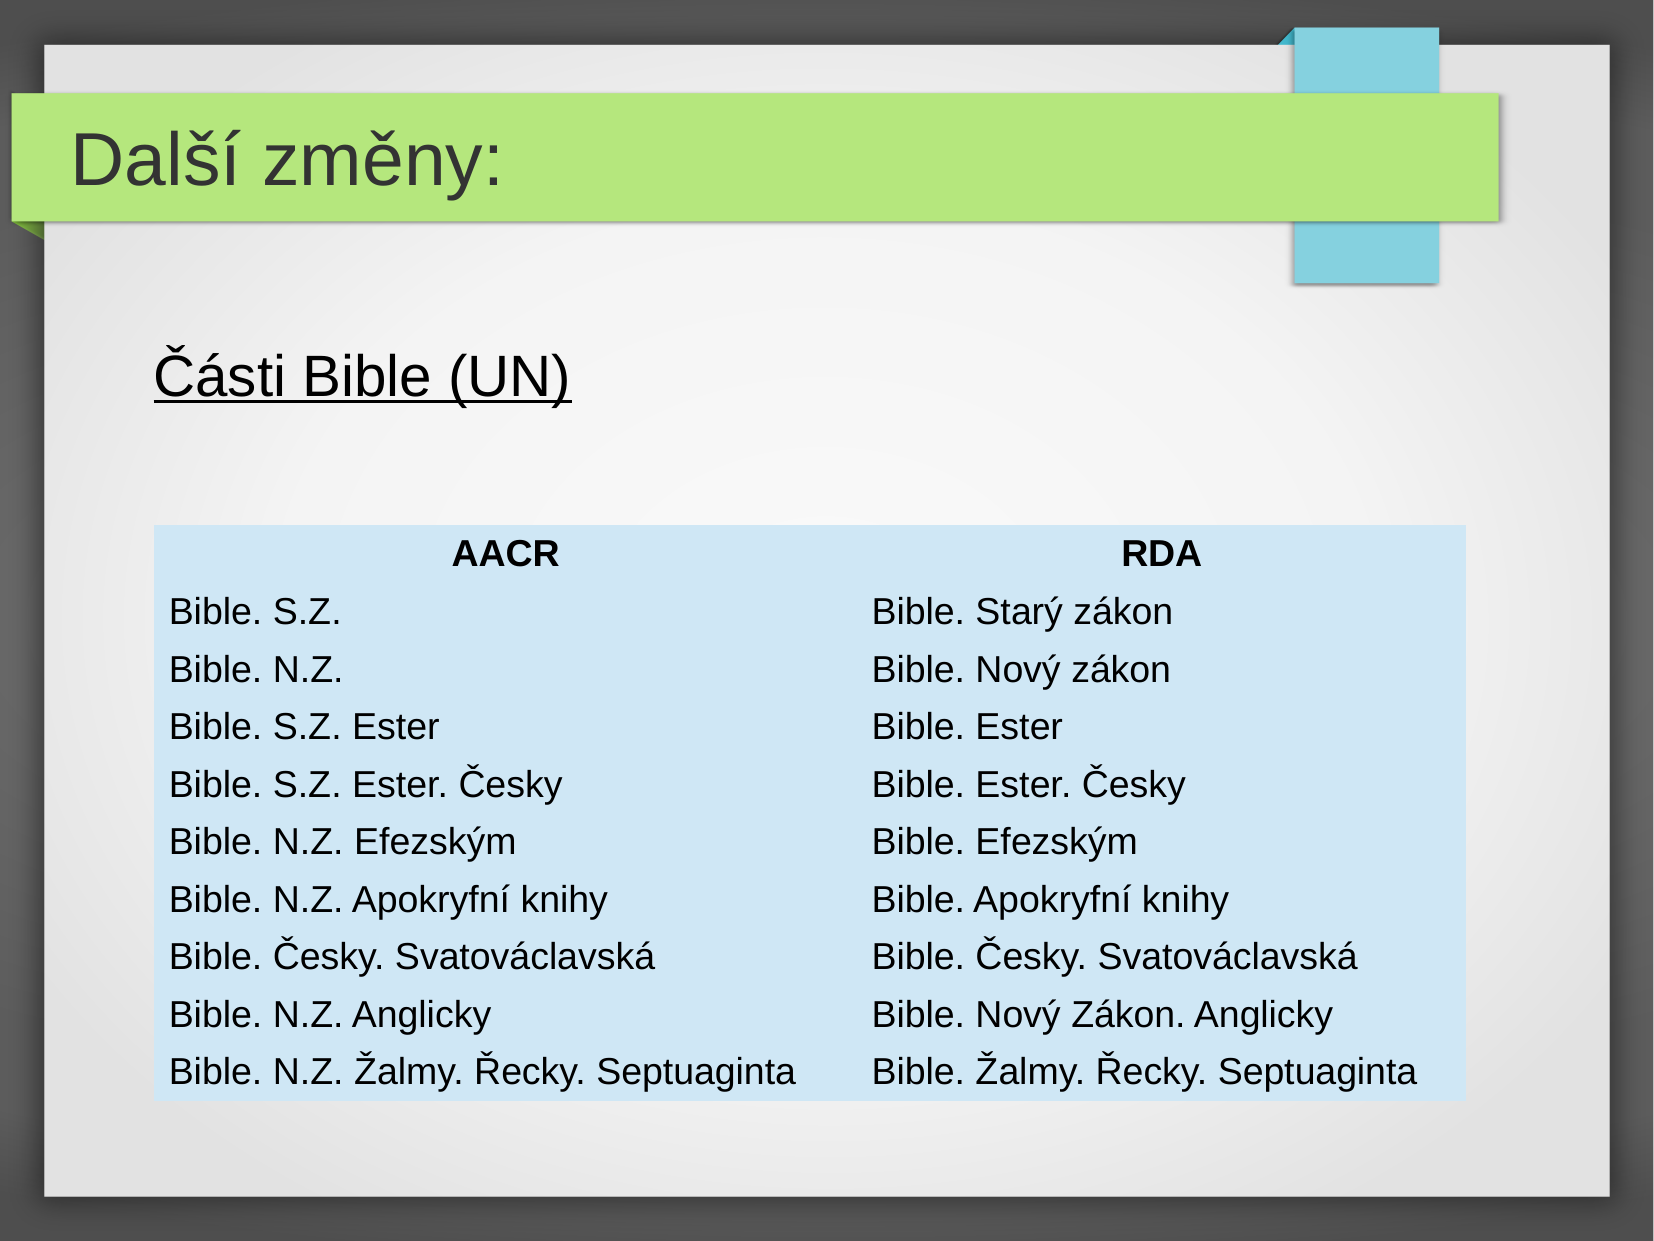

# Další změny:
Části Bible (UN)
| AACR | RDA |
| --- | --- |
| Bible. S.Z. | Bible. Starý zákon |
| Bible. N.Z. | Bible. Nový zákon |
| Bible. S.Z. Ester | Bible. Ester |
| Bible. S.Z. Ester. Česky | Bible. Ester. Česky |
| Bible. N.Z. Efezským | Bible. Efezským |
| Bible. N.Z. Apokryfní knihy | Bible. Apokryfní knihy |
| Bible. Česky. Svatováclavská | Bible. Česky. Svatováclavská |
| Bible. N.Z. Anglicky | Bible. Nový Zákon. Anglicky |
| Bible. N.Z. Žalmy. Řecky. Septuaginta | Bible. Žalmy. Řecky. Septuaginta |